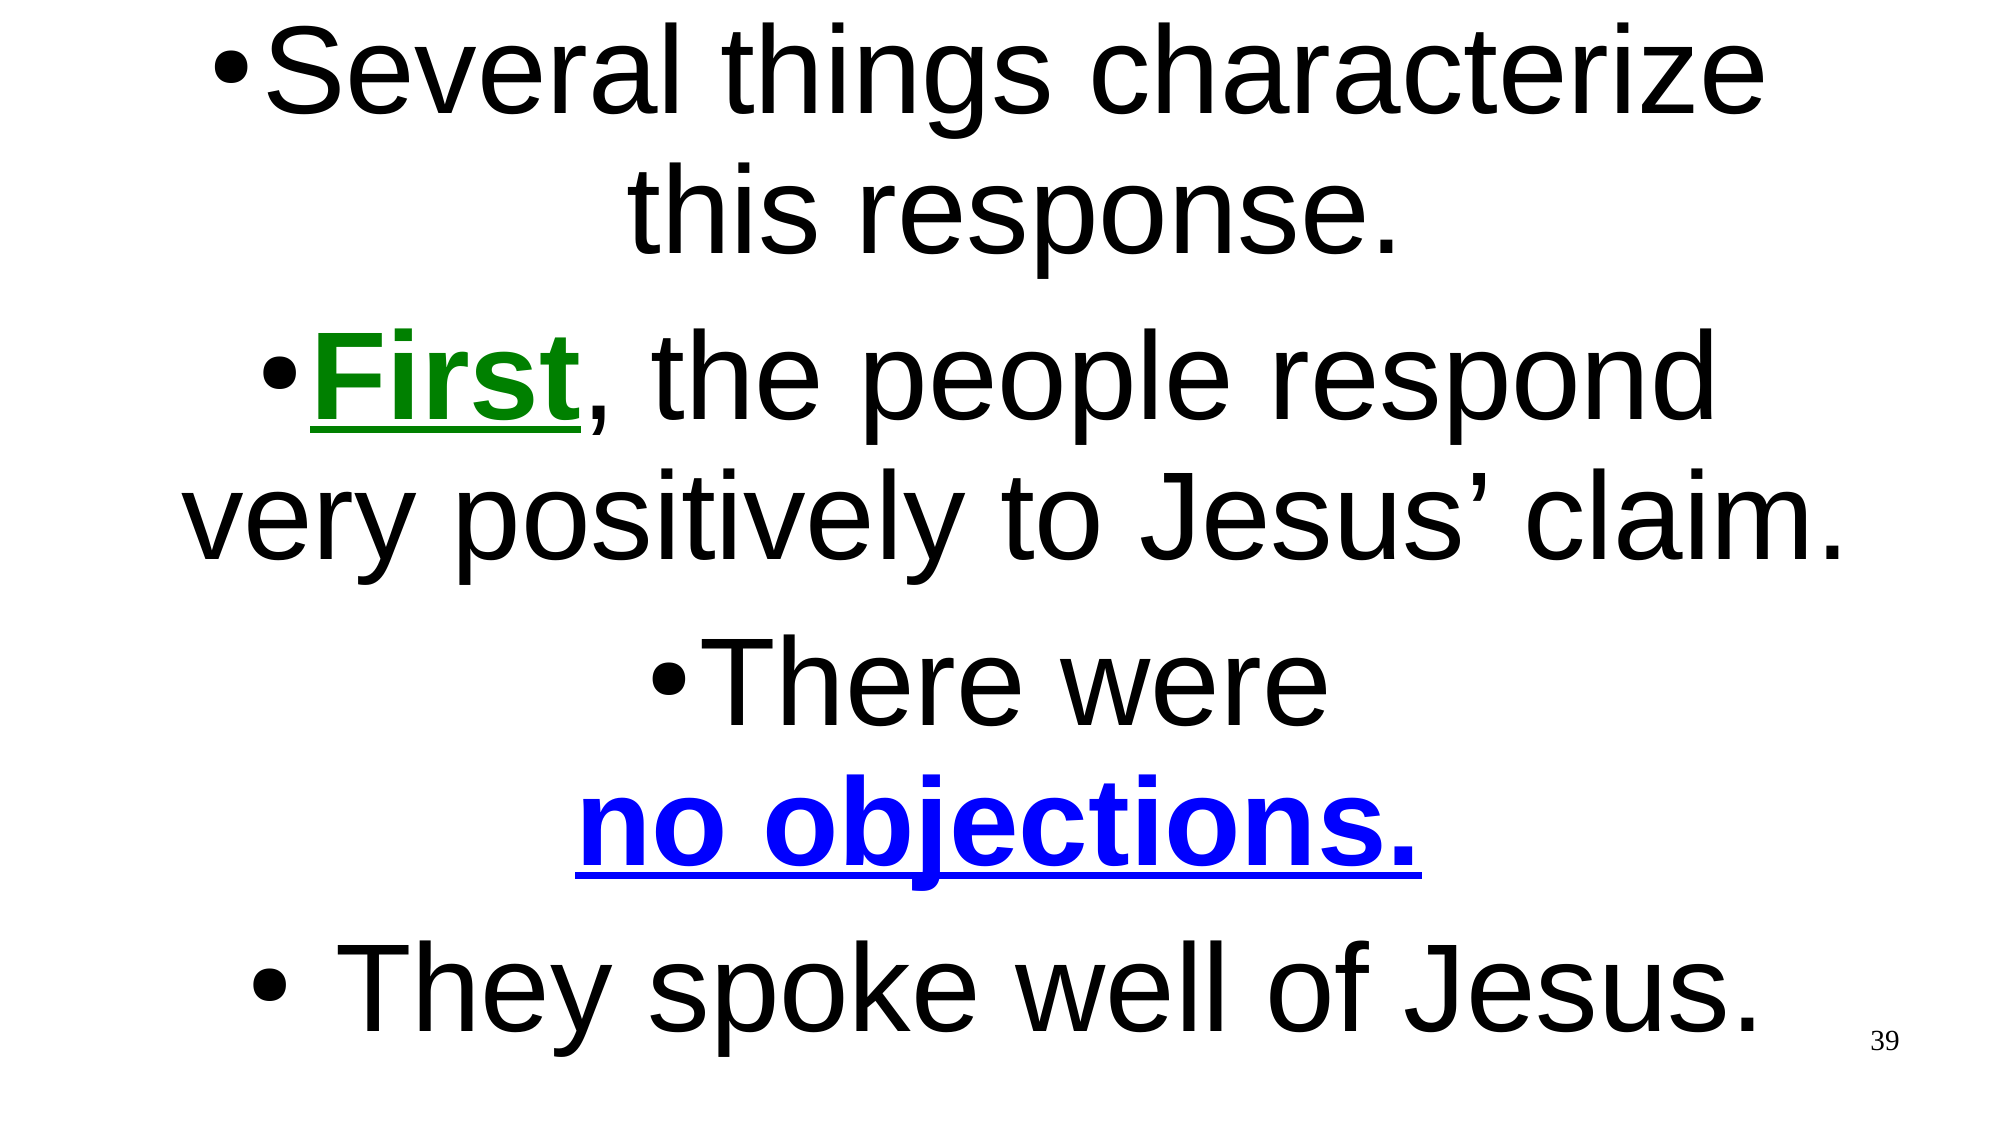

# Several things characterize this response.
First, the people respond
very positively to Jesus’ claim.
There were
no objections.
 They spoke well of Jesus.
39